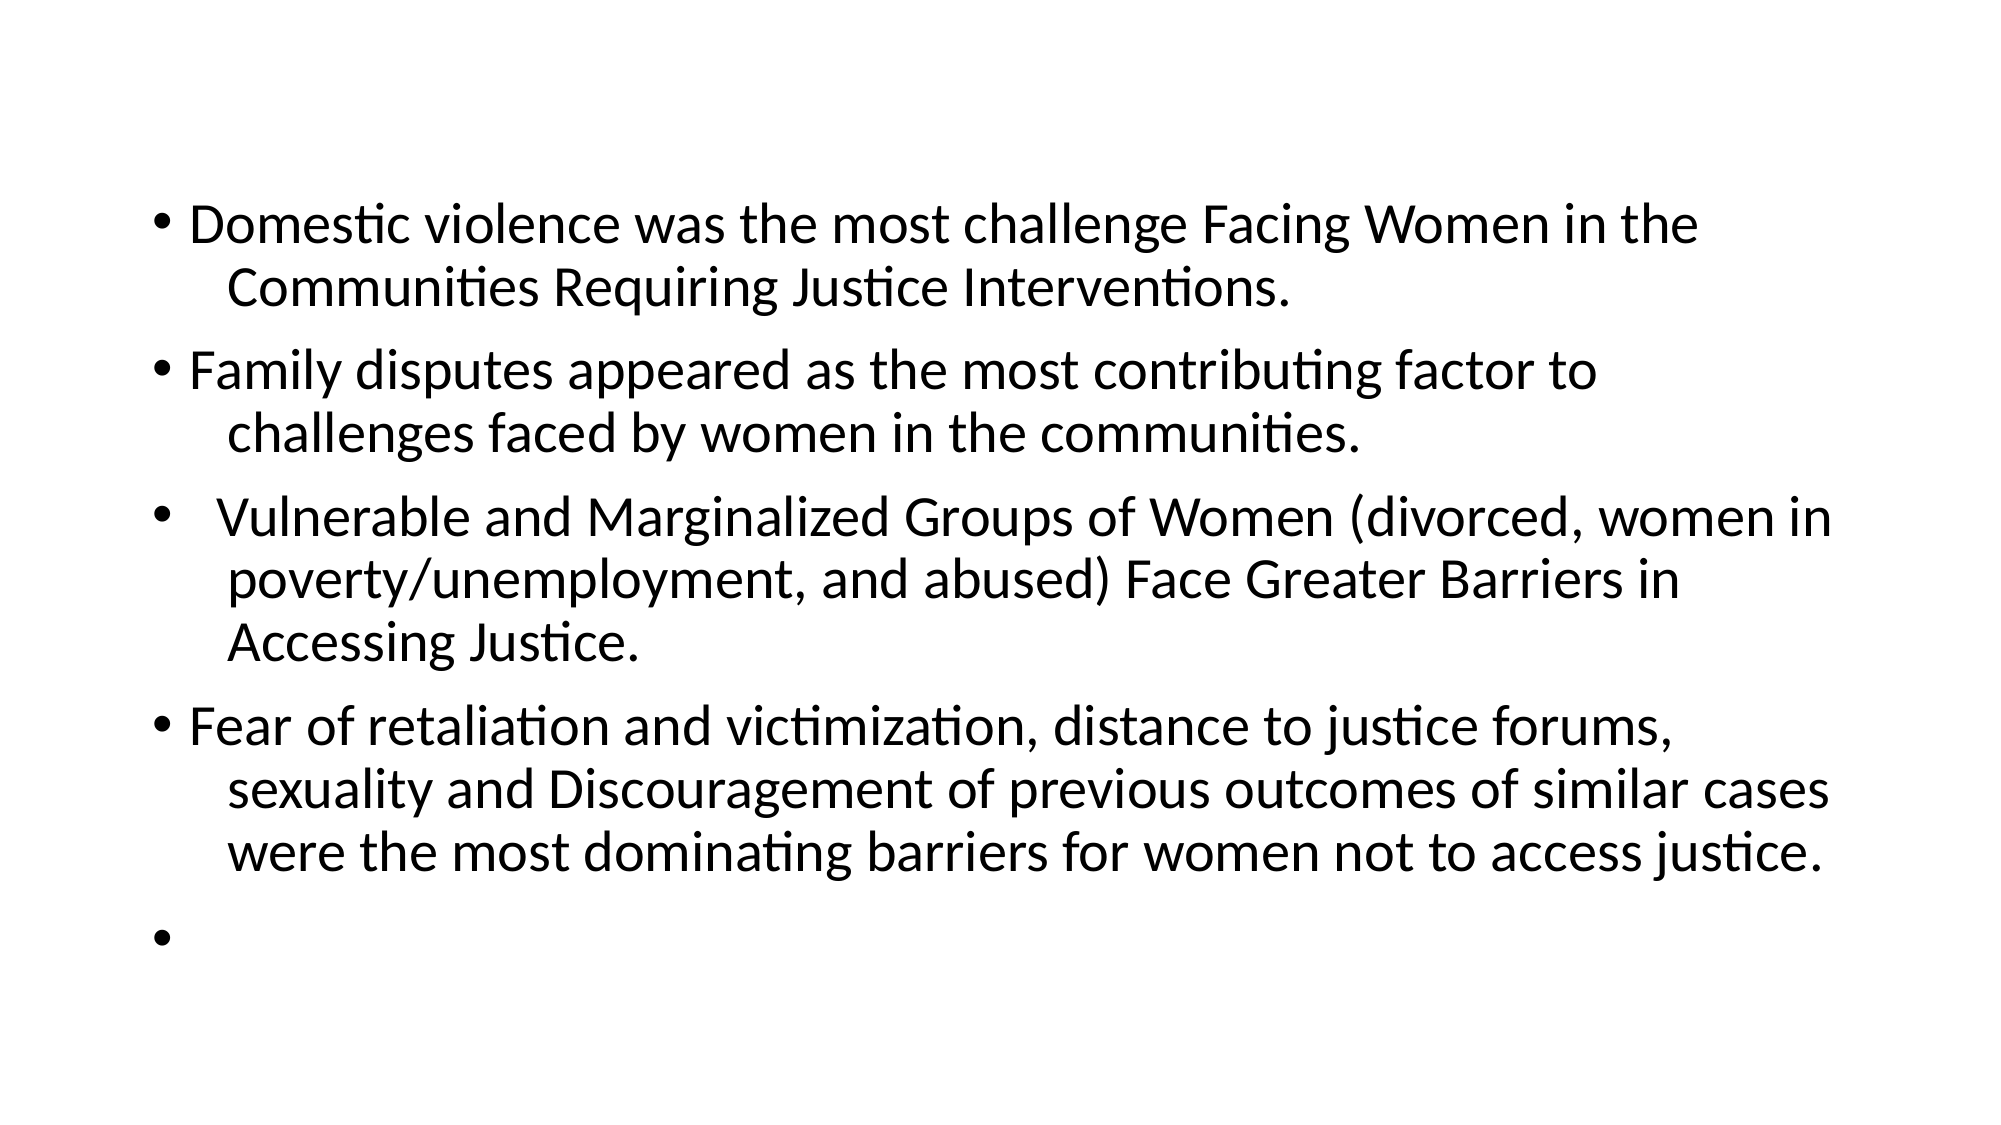

#
Domestic violence was the most challenge Facing Women in the Communities Requiring Justice Interventions.
Family disputes appeared as the most contributing factor to challenges faced by women in the communities.
 Vulnerable and Marginalized Groups of Women (divorced, women in poverty/unemployment, and abused) Face Greater Barriers in Accessing Justice.
Fear of retaliation and victimization, distance to justice forums, sexuality and Discouragement of previous outcomes of similar cases were the most dominating barriers for women not to access justice.